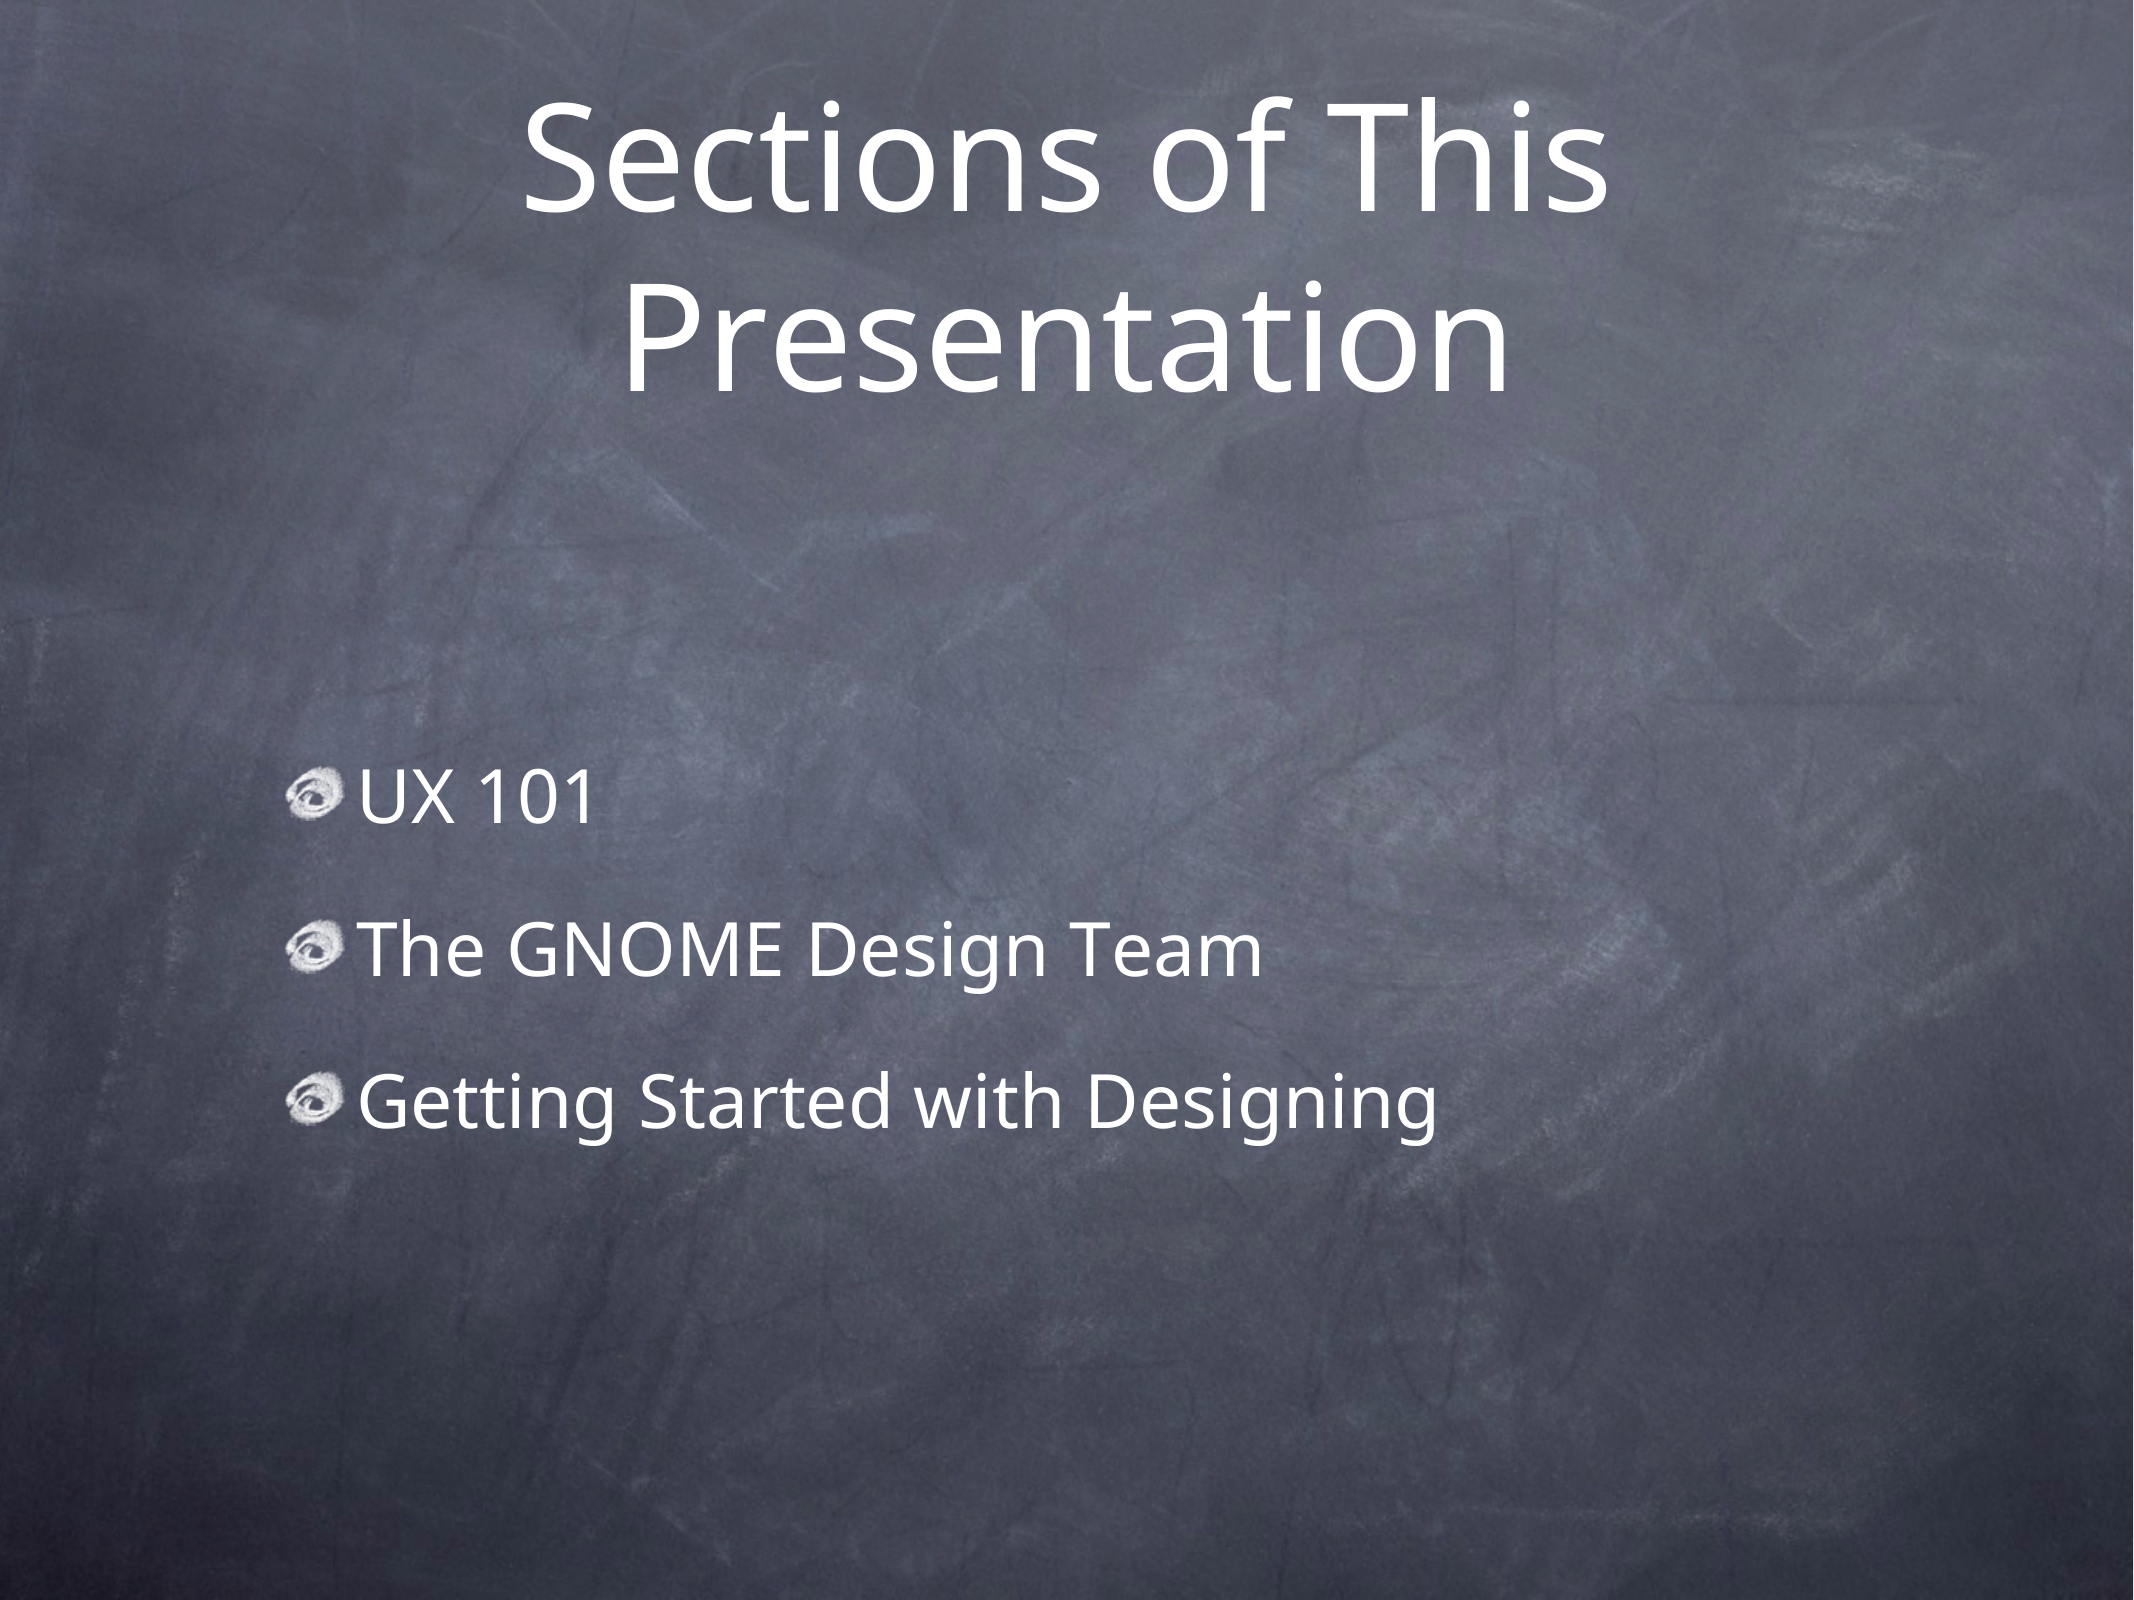

Sections of This Presentation
UX 101
The GNOME Design Team
Getting Started with Designing